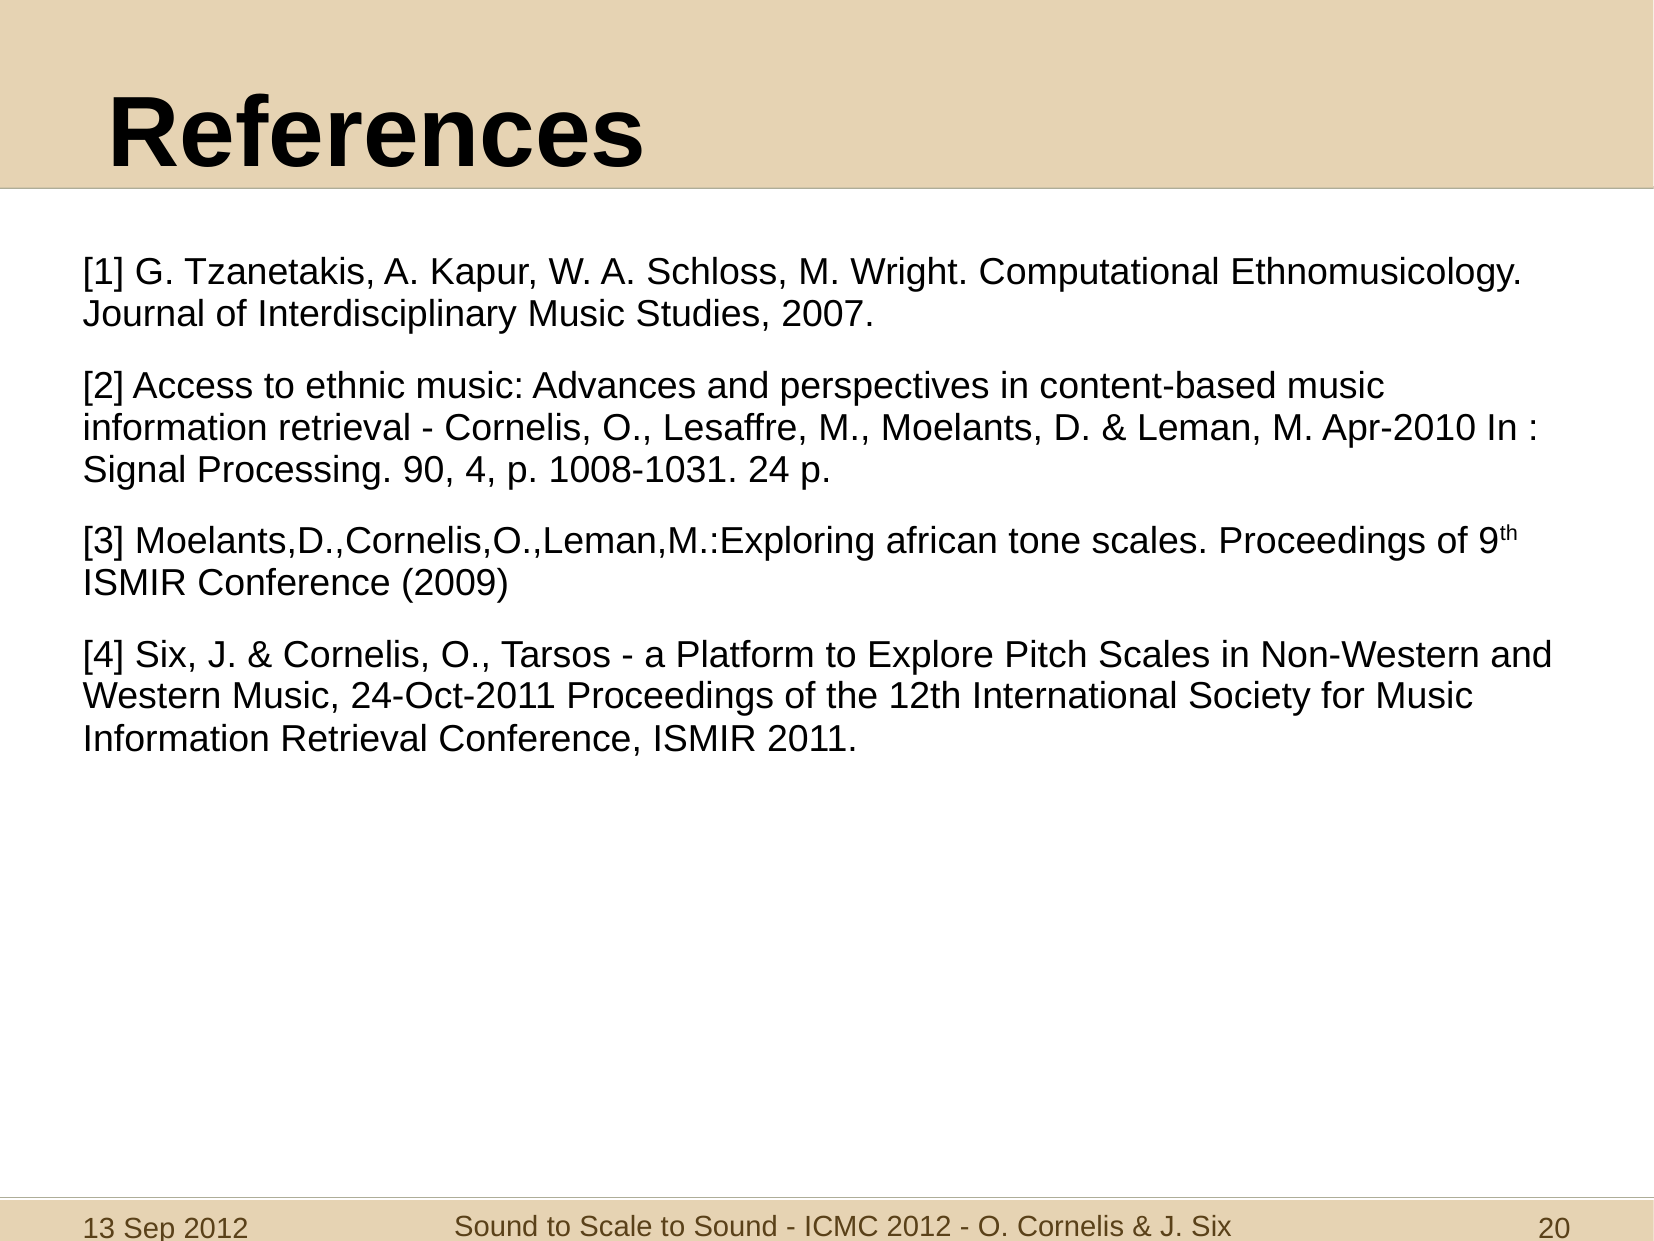

References
# [1] G. Tzanetakis, A. Kapur, W. A. Schloss, M. Wright. Computational Ethnomusicology. Journal of Interdisciplinary Music Studies, 2007.
[2] Access to ethnic music: Advances and perspectives in content-based music information retrieval - Cornelis, O., Lesaffre, M., Moelants, D. & Leman, M. Apr-2010 In : Signal Processing. 90, 4, p. 1008-1031. 24 p.
[3] Moelants,D.,Cornelis,O.,Leman,M.:Exploring african tone scales. Proceedings of 9th ISMIR Conference (2009)
[4] Six, J. & Cornelis, O., Tarsos - a Platform to Explore Pitch Scales in Non-Western and Western Music, 24-Oct-2011 Proceedings of the 12th International Society for Music Information Retrieval Conference, ISMIR 2011.
Sound to Scale to Sound - ICMC 2012 - O. Cornelis & J. Six
13 Sep 2012
20